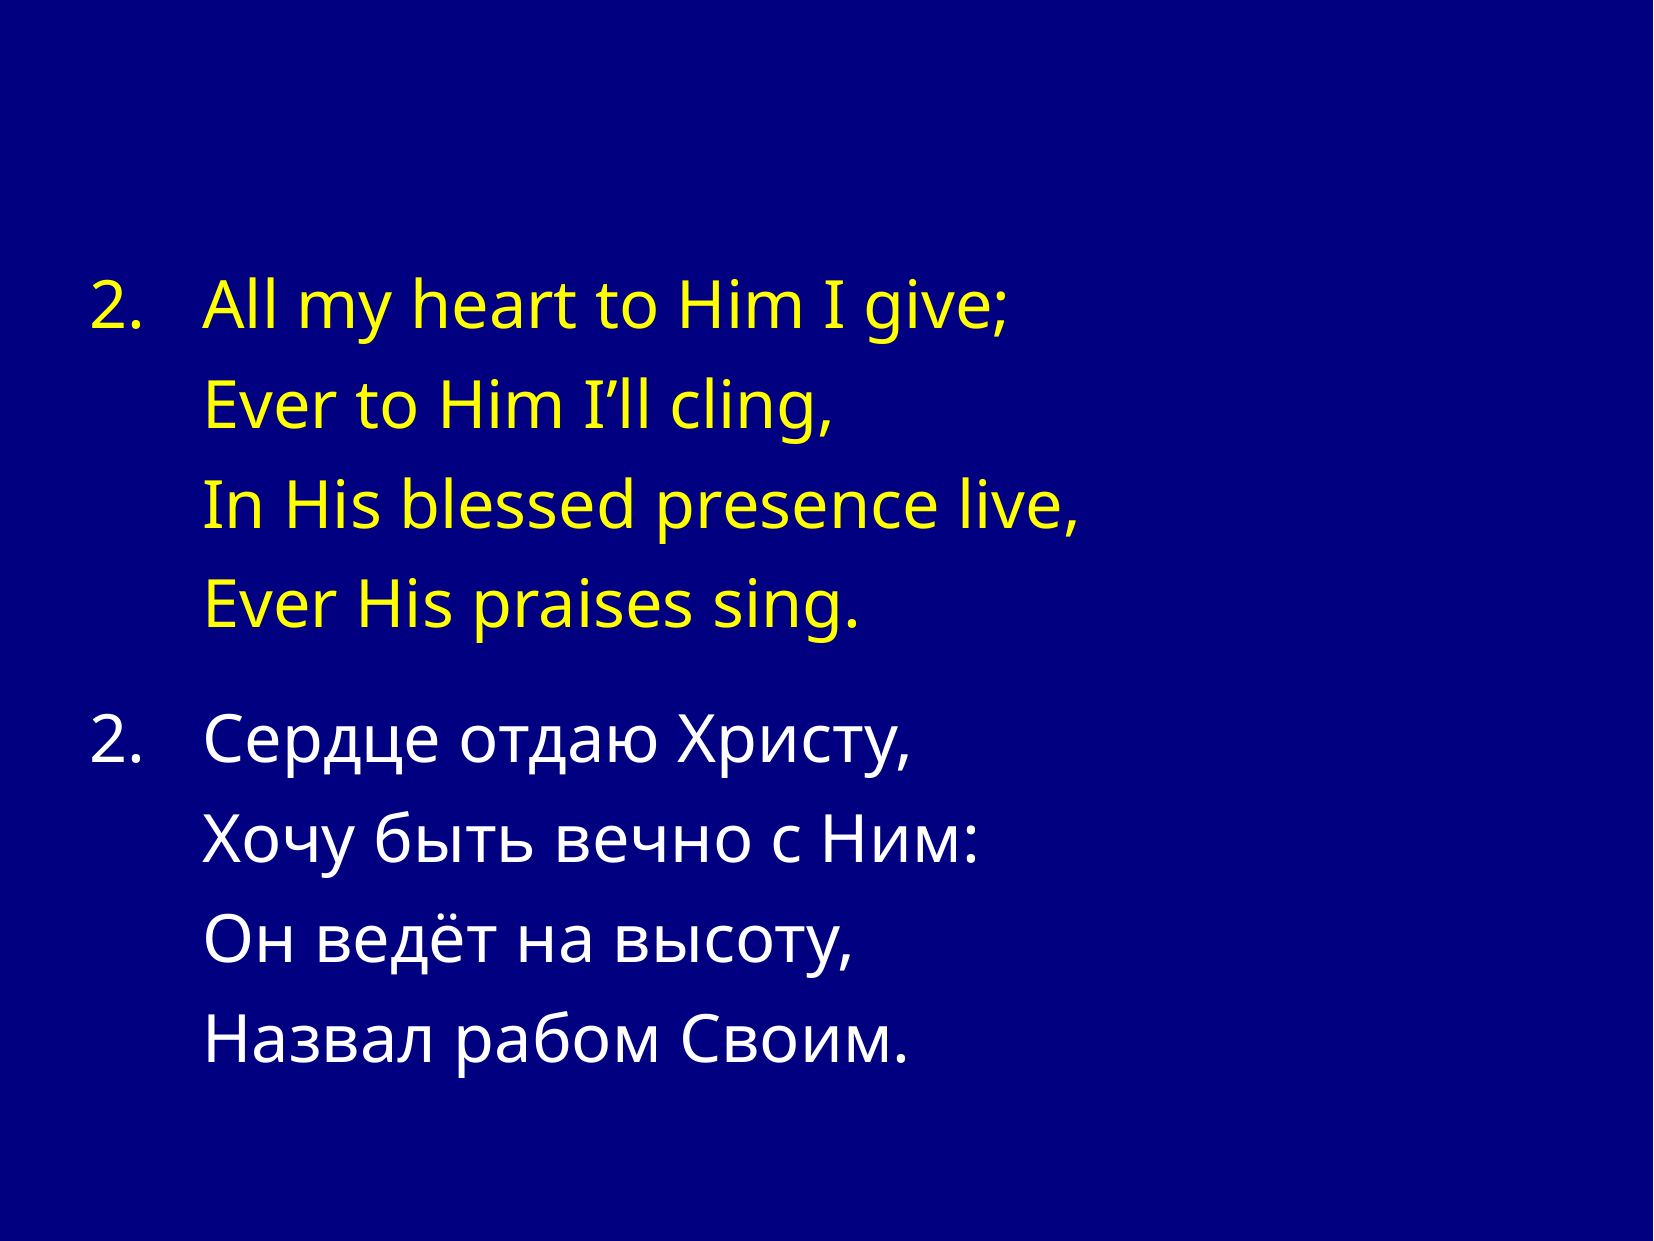

2.	All my heart to Him I give;
	Ever to Him I’ll cling,
	In His blessed presence live,
	Ever His praises sing.
2.	Сердце отдаю Христу,
	Хочу быть вечно с Ним:
	Он ведёт на высоту,
	Назвал рабом Своим.